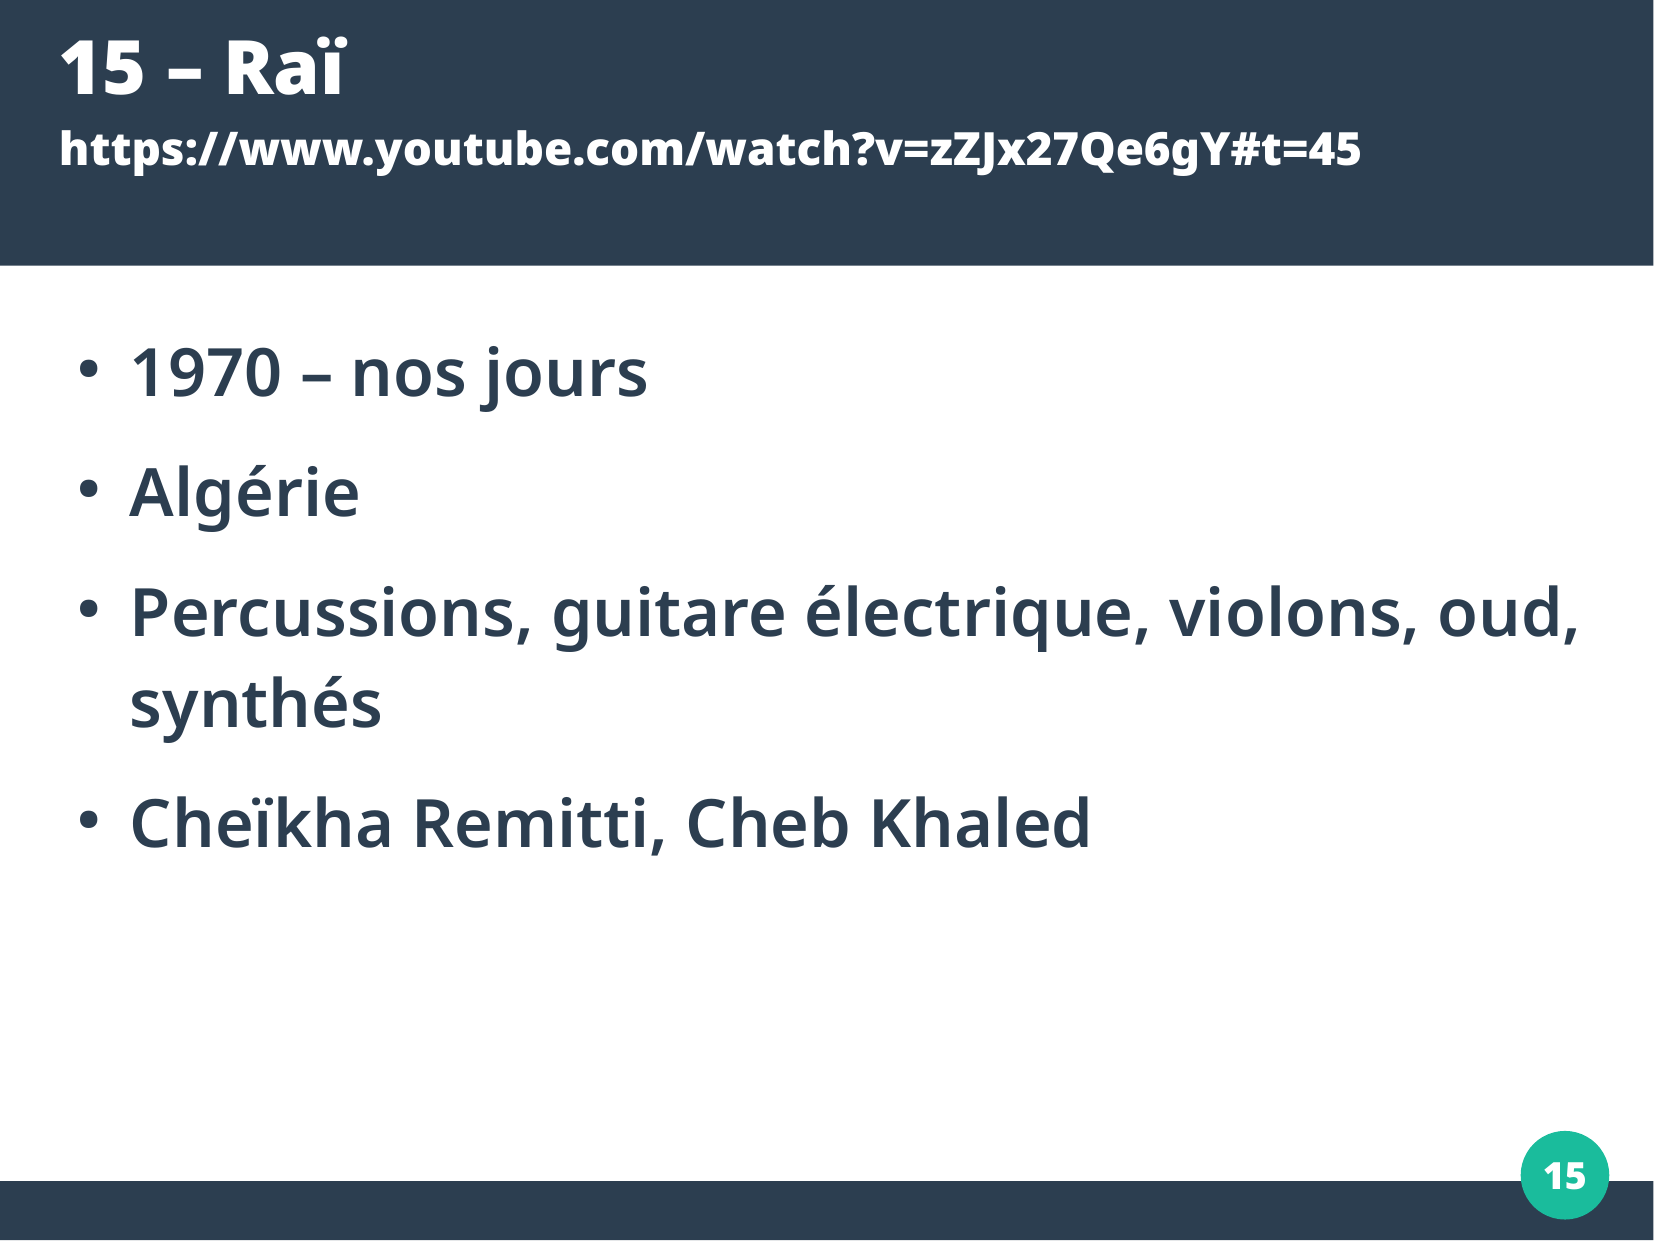

# 15 – Raï https://www.youtube.com/watch?v=zZJx27Qe6gY#t=45
1970 – nos jours
Algérie
Percussions, guitare électrique, violons, oud, synthés
Cheïkha Remitti, Cheb Khaled
15